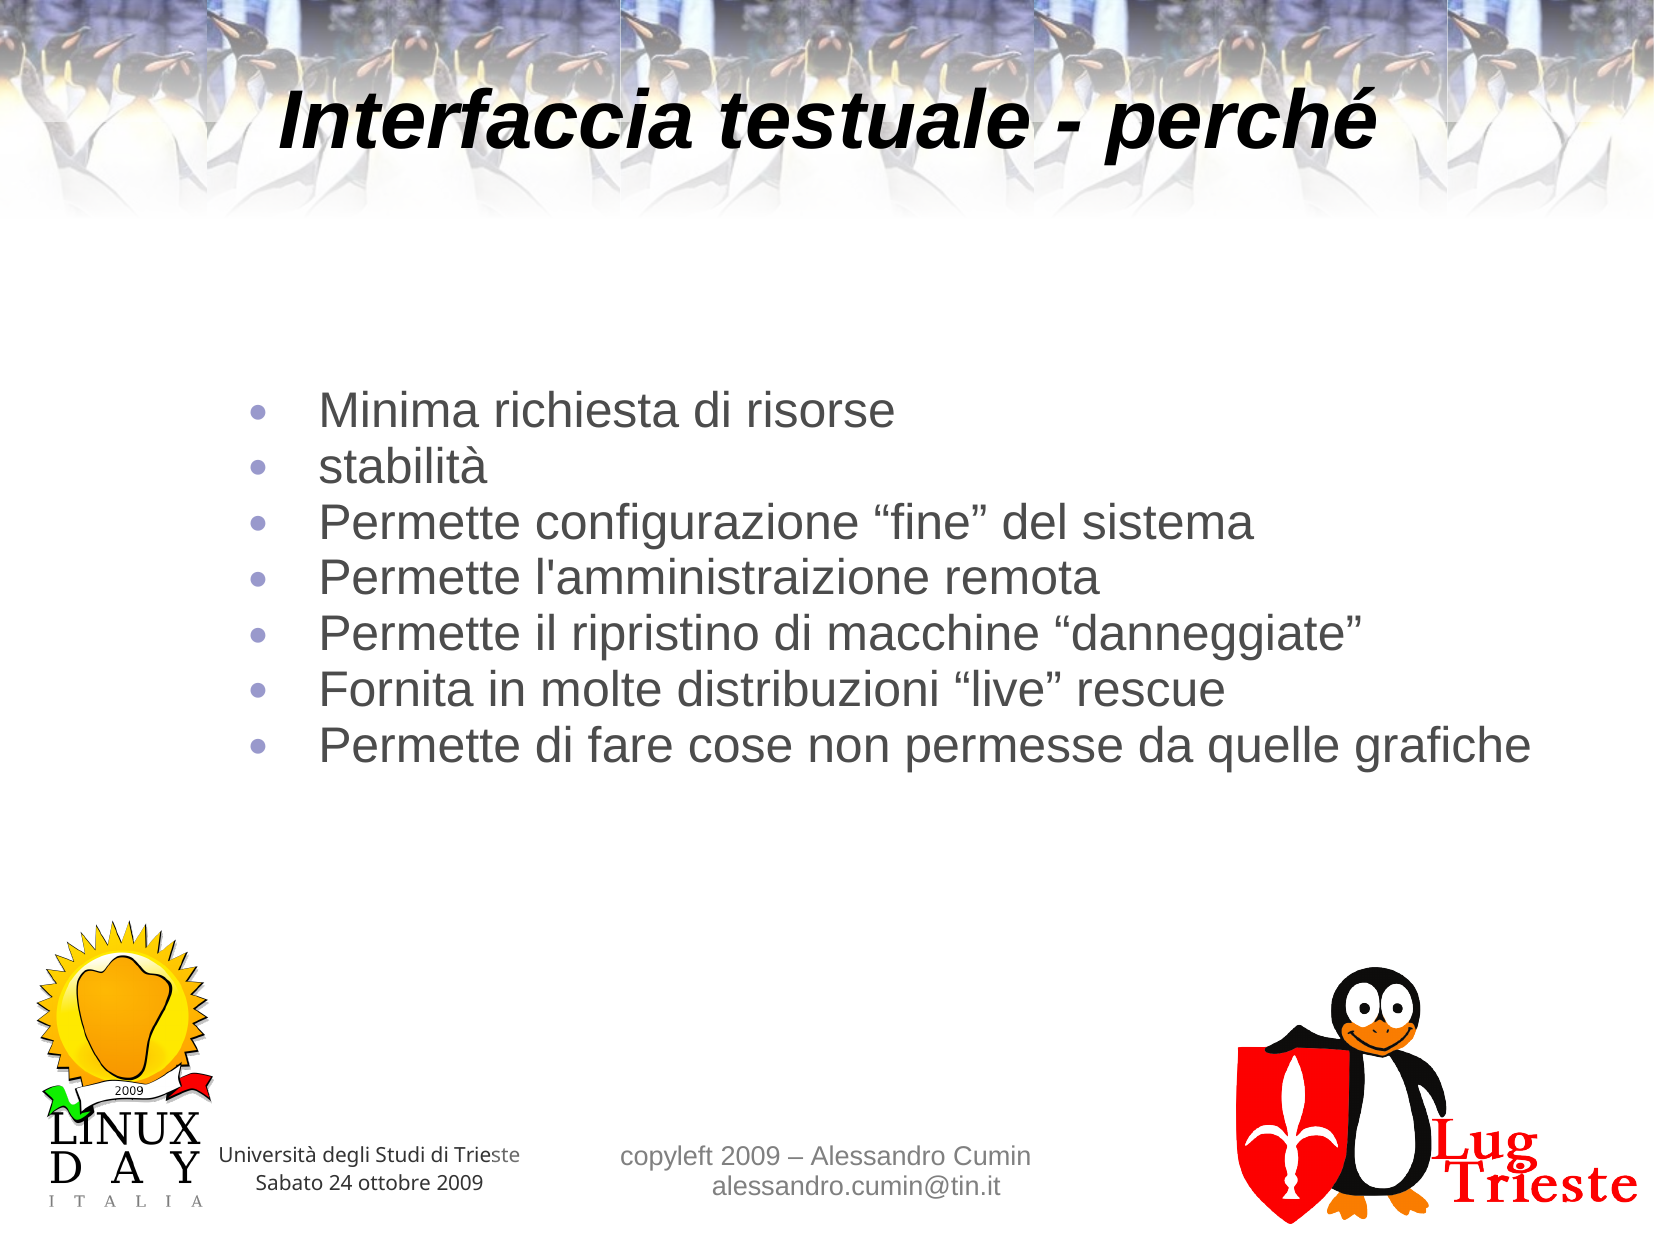

# Interfaccia testuale - perché
Minima richiesta di risorse
stabilità
Permette configurazione “fine” del sistema
Permette l'amministraizione remota
Permette il ripristino di macchine “danneggiate”
Fornita in molte distribuzioni “live” rescue
Permette di fare cose non permesse da quelle grafiche